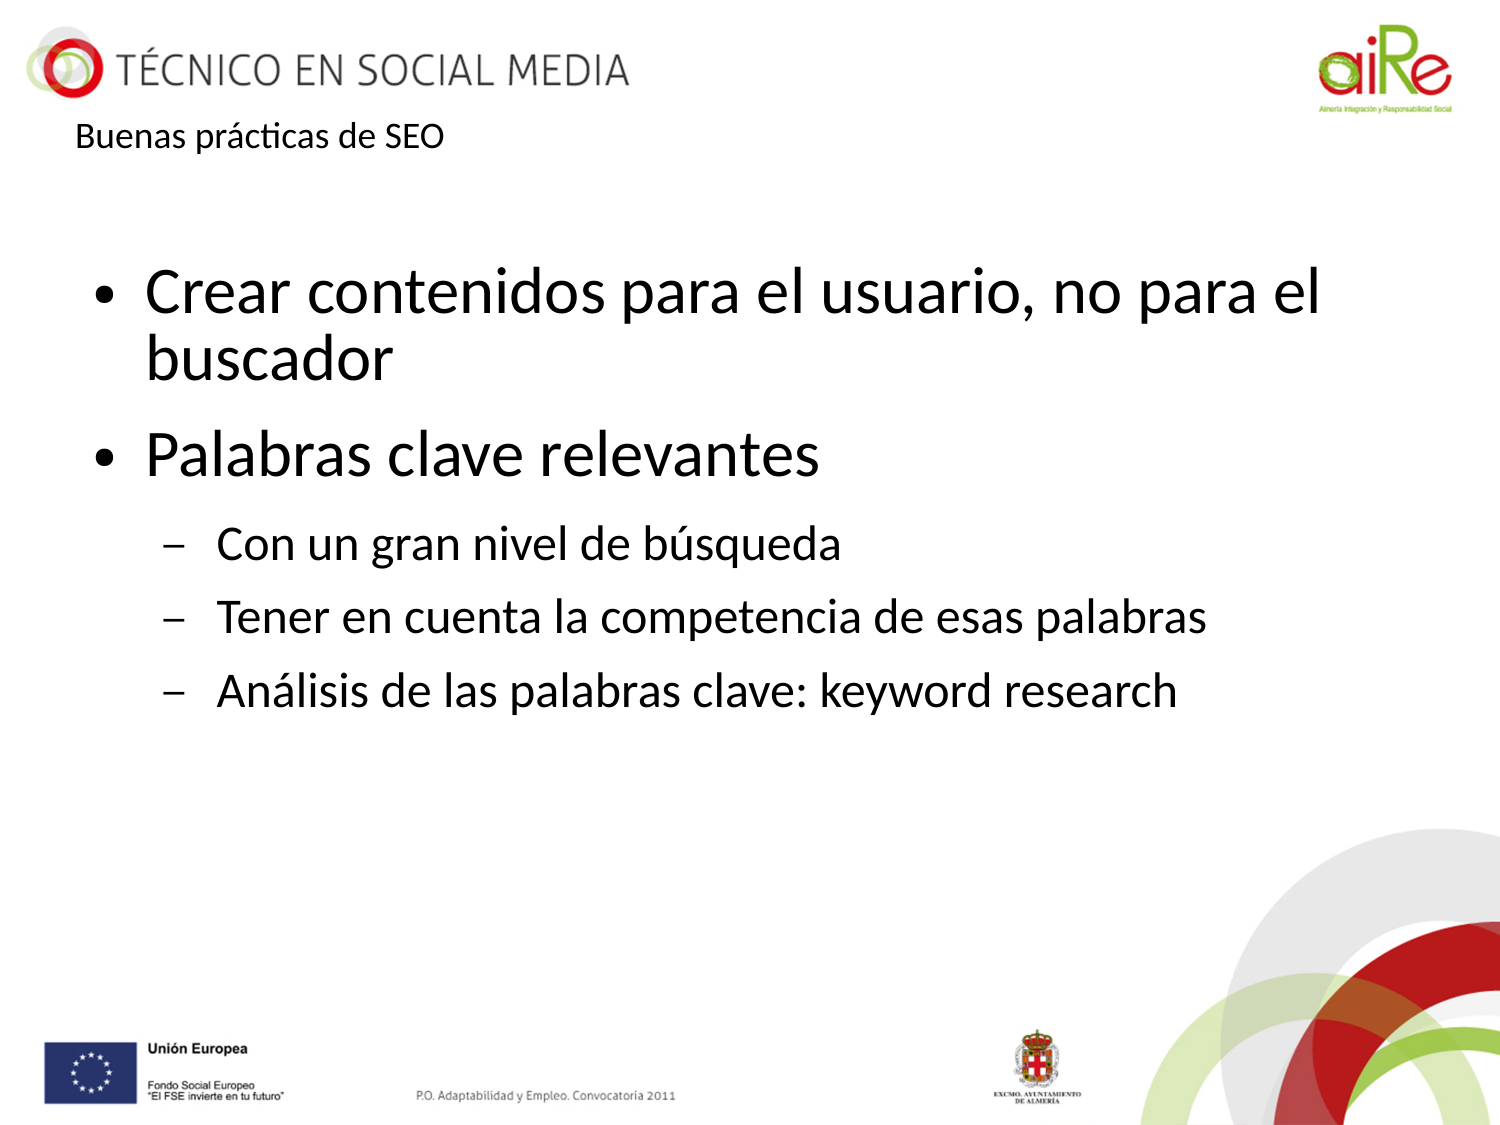

# Buenas prácticas de SEO
Crear contenidos para el usuario, no para el buscador
Palabras clave relevantes
Con un gran nivel de búsqueda
Tener en cuenta la competencia de esas palabras
Análisis de las palabras clave: keyword research